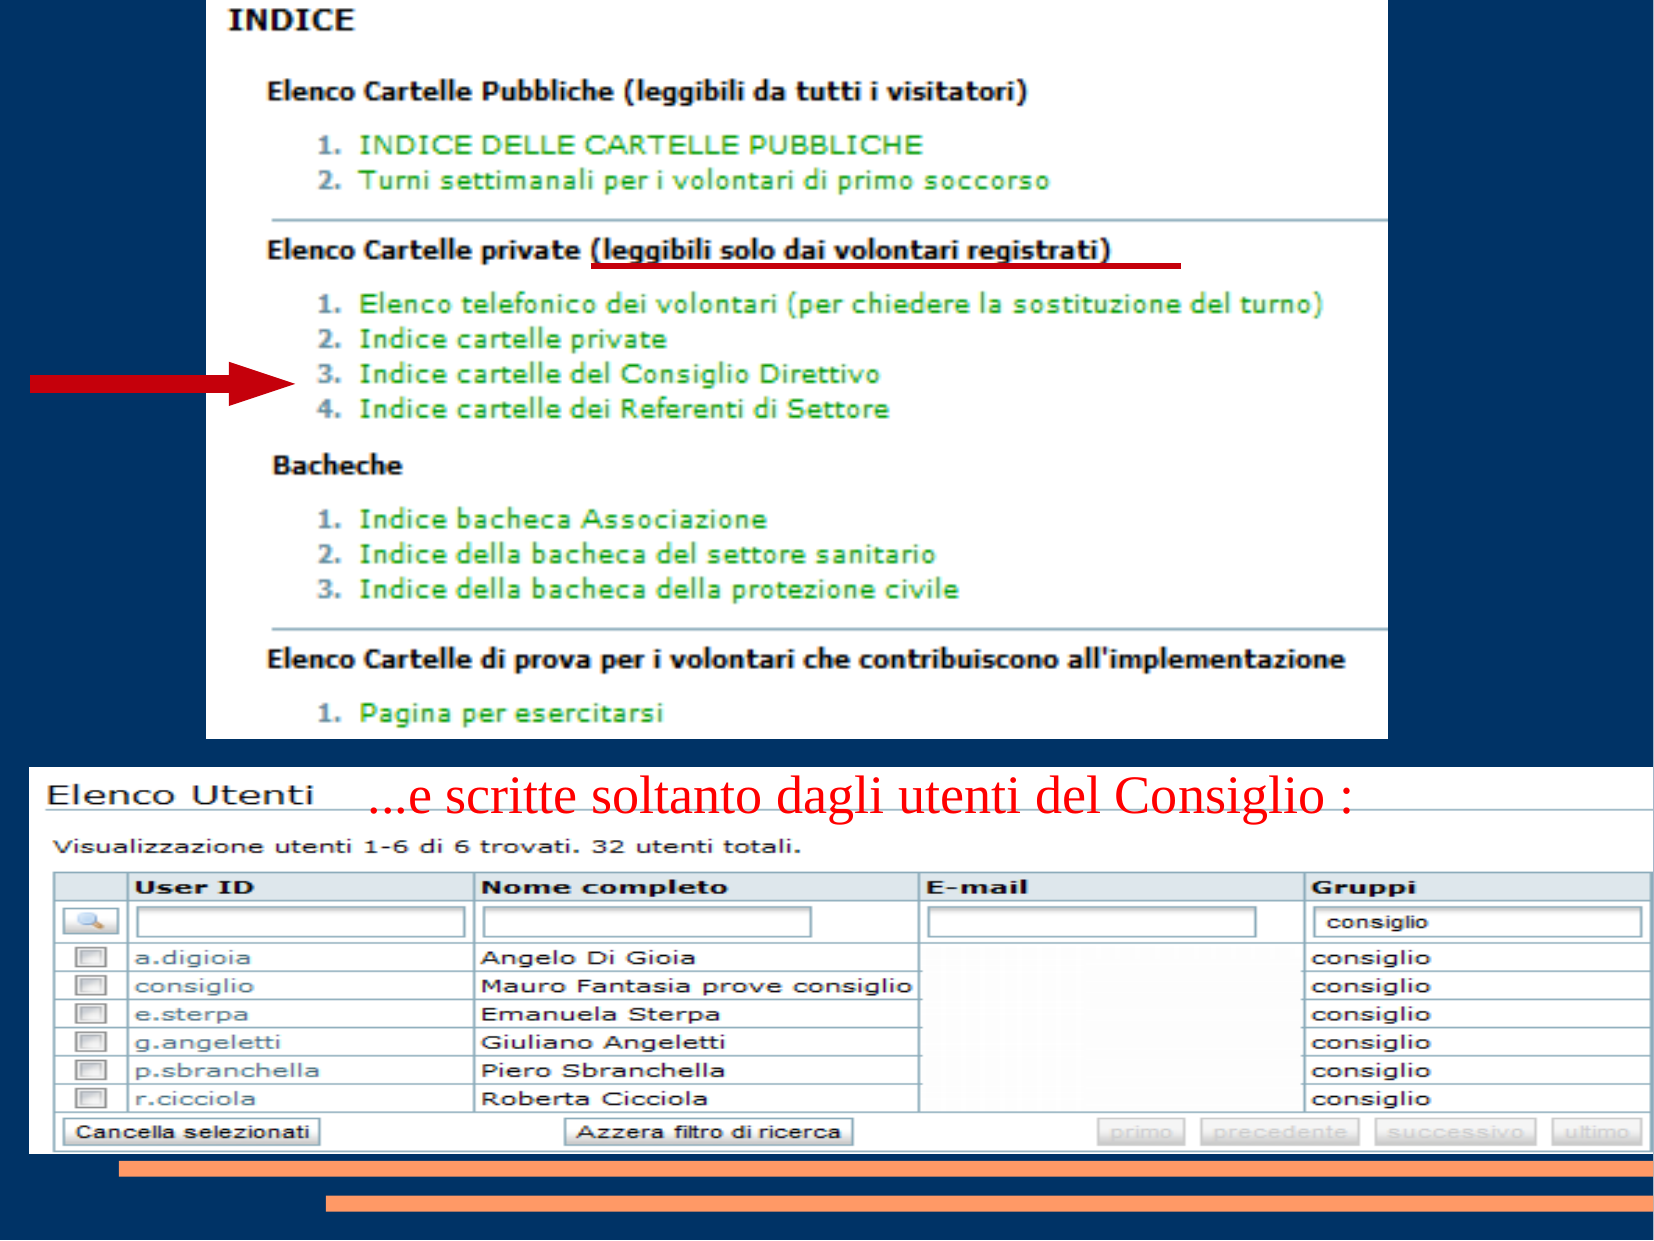

...e scritte soltanto dagli utenti del Consiglio :